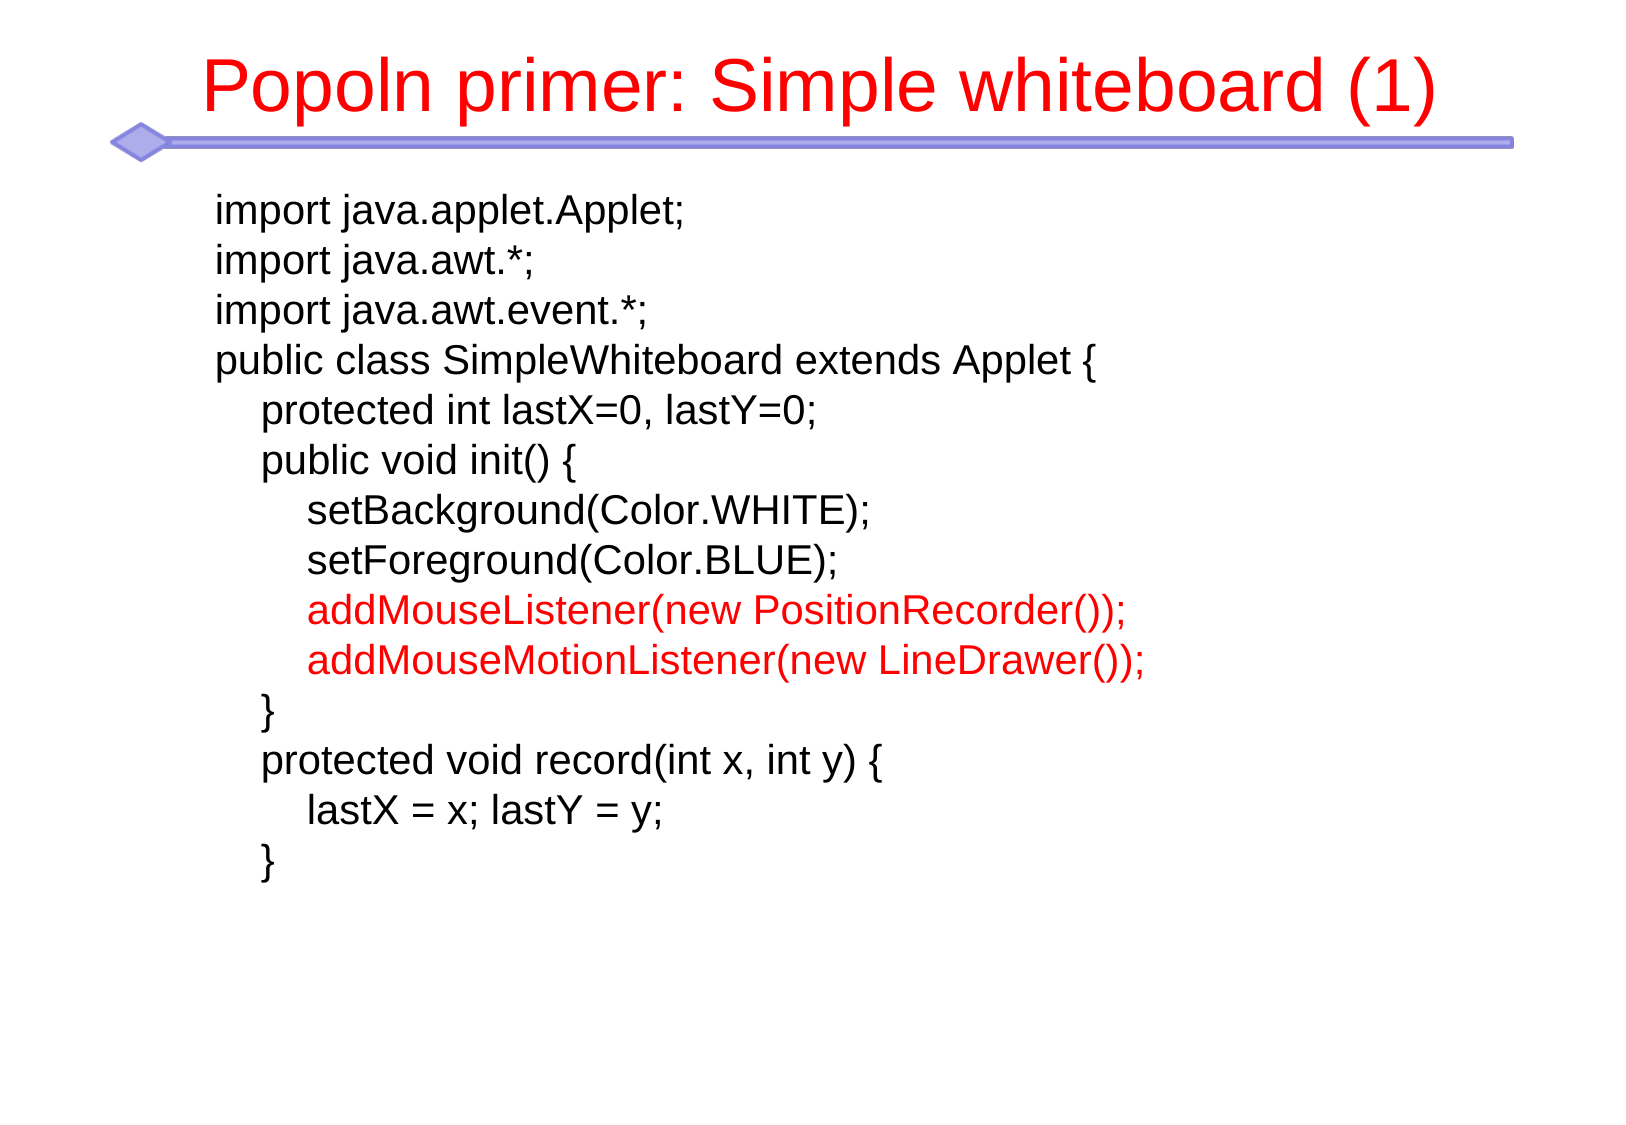

# Popoln primer: Simple whiteboard (1)
import java.applet.Applet;
import java.awt.*;
import java.awt.event.*;
public class SimpleWhiteboard extends Applet {
 protected int lastX=0, lastY=0;
 public void init() {
 setBackground(Color.WHITE);
 setForeground(Color.BLUE);
 addMouseListener(new PositionRecorder());
 addMouseMotionListener(new LineDrawer());
 }
 protected void record(int x, int y) {
 lastX = x; lastY = y;
 }